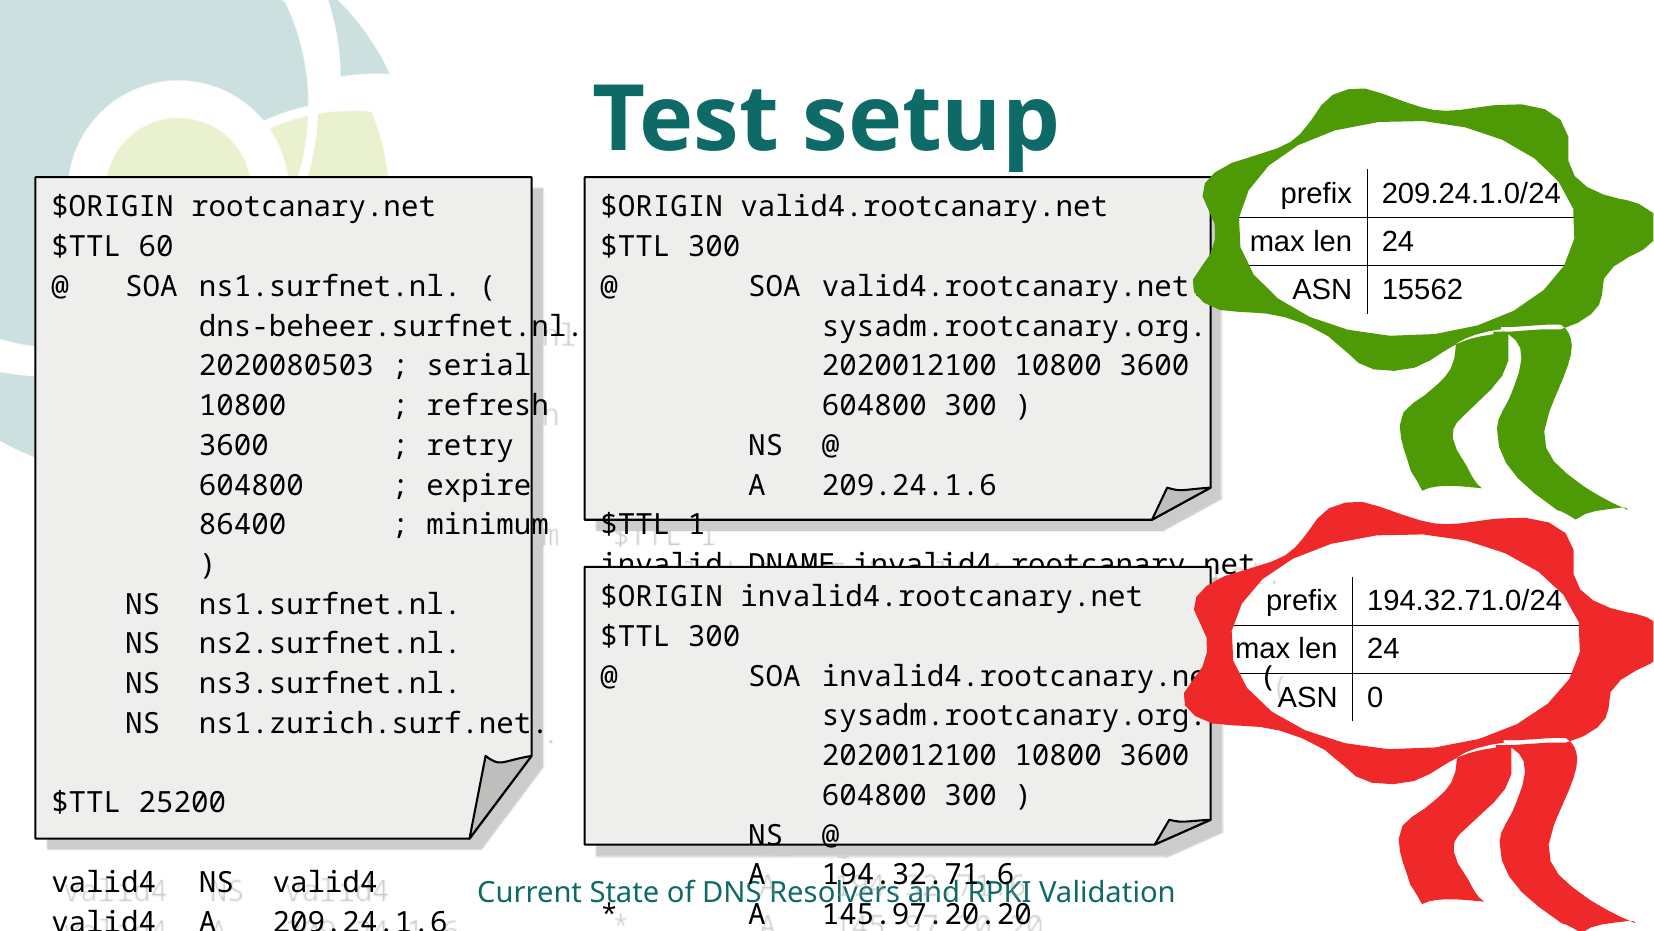

# Test setup
| prefix | 209.24.1.0/24 |
| --- | --- |
| max len | 24 |
| ASN | 15562 |
$ORIGIN rootcanary.net
$TTL 60
@	SOA	ns1.surfnet.nl. (
		dns-beheer.surfnet.nl.
		2020080503 ; serial
		10800 ; refresh
		3600 ; retry
		604800 ; expire
		86400 ; minimum
		)
	NS	ns1.surfnet.nl.
	NS	ns2.surfnet.nl.
	NS	ns3.surfnet.nl.
	NS	ns1.zurich.surf.net.
$TTL 25200
valid4	NS	valid4
valid4	A	209.24.1.6
invalid4	NS	invalid4
invalid4	A	194.32.71.6
$ORIGIN valid4.rootcanary.net
$TTL 300
@		SOA	valid4.rootcanary.net. (
			sysadm.rootcanary.org.
			2020012100 10800 3600
			604800 300 )
		NS	@
		A	209.24.1.6
$TTL 1
invalid	DNAME invalid4.rootcanary.net.
$ORIGIN invalid4.rootcanary.net
$TTL 300
@		SOA	invalid4.rootcanary.net. (
			sysadm.rootcanary.org.
			2020012100 10800 3600
			604800 300 )
		NS	@
		A	194.32.71.6
*		A	145.97.20.20
| prefix | 194.32.71.0/24 |
| --- | --- |
| max len | 24 |
| ASN | 0 |
Current State of DNS Resolvers and RPKI Validation
10